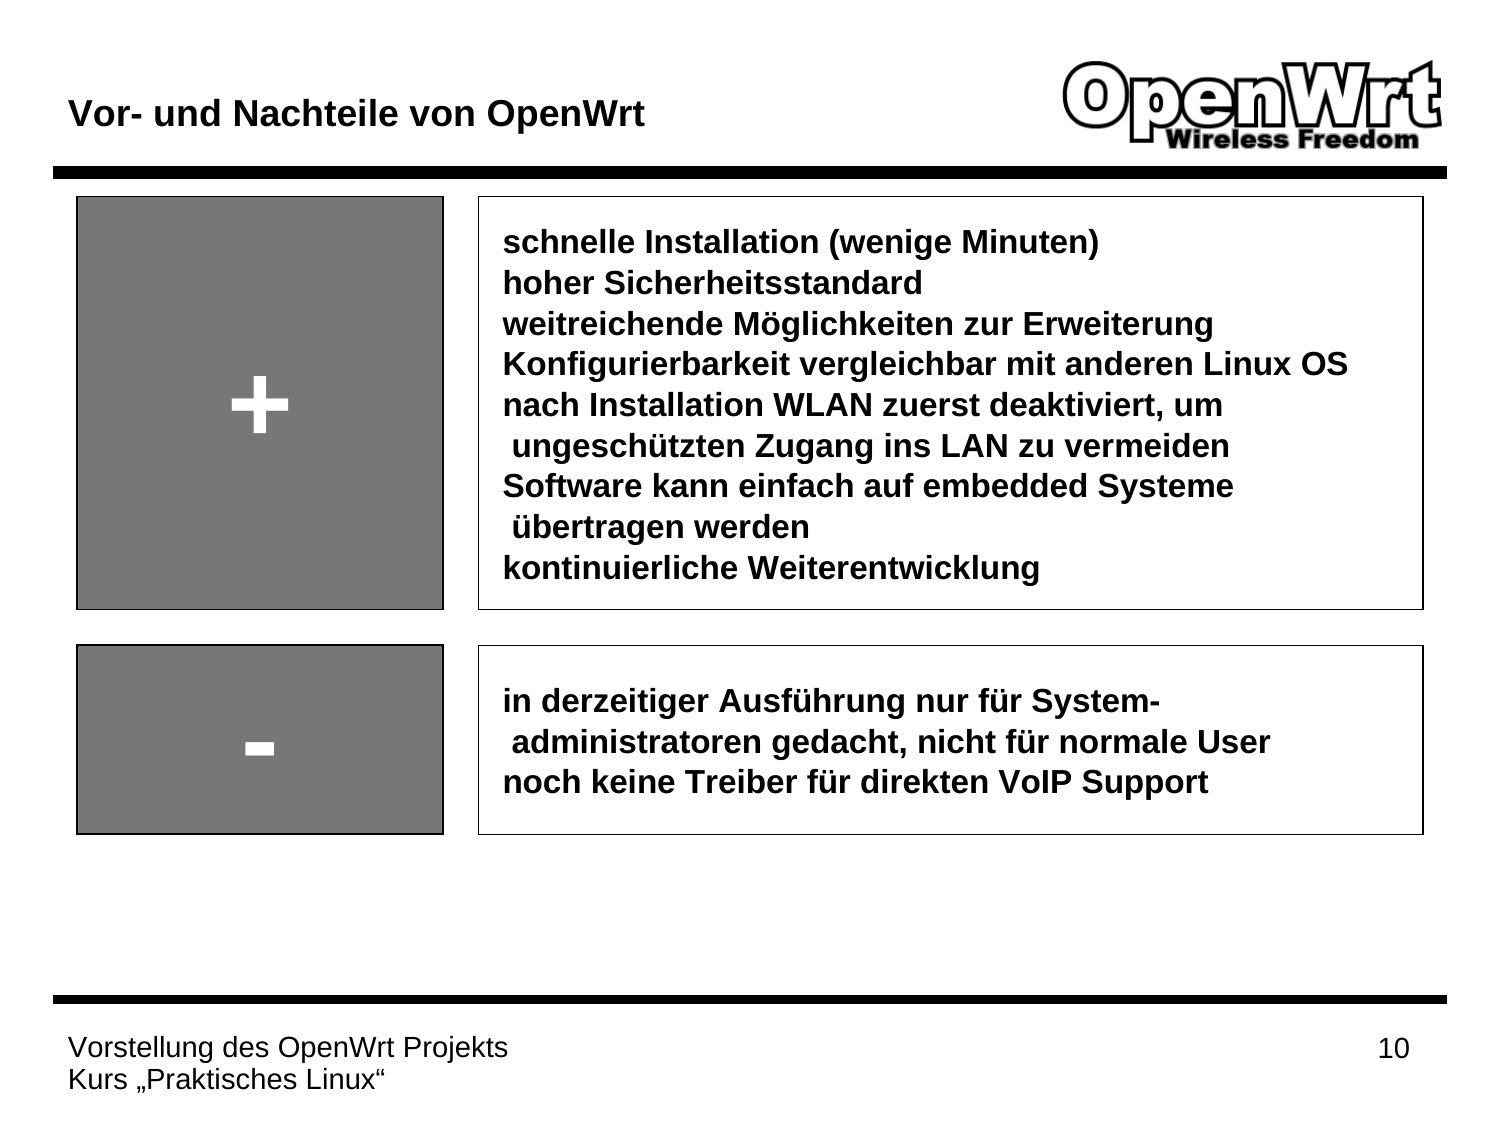

# Vor- und Nachteile von OpenWrt
+
 schnelle Installation (wenige Minuten)
 hoher Sicherheitsstandard
 weitreichende Möglichkeiten zur Erweiterung
 Konfigurierbarkeit vergleichbar mit anderen Linux OS
 nach Installation WLAN zuerst deaktiviert, um
 ungeschützten Zugang ins LAN zu vermeiden
 Software kann einfach auf embedded Systeme
 übertragen werden
 kontinuierliche Weiterentwicklung
-
 in derzeitiger Ausführung nur für System-
 administratoren gedacht, nicht für normale User
 noch keine Treiber für direkten VoIP Support
10